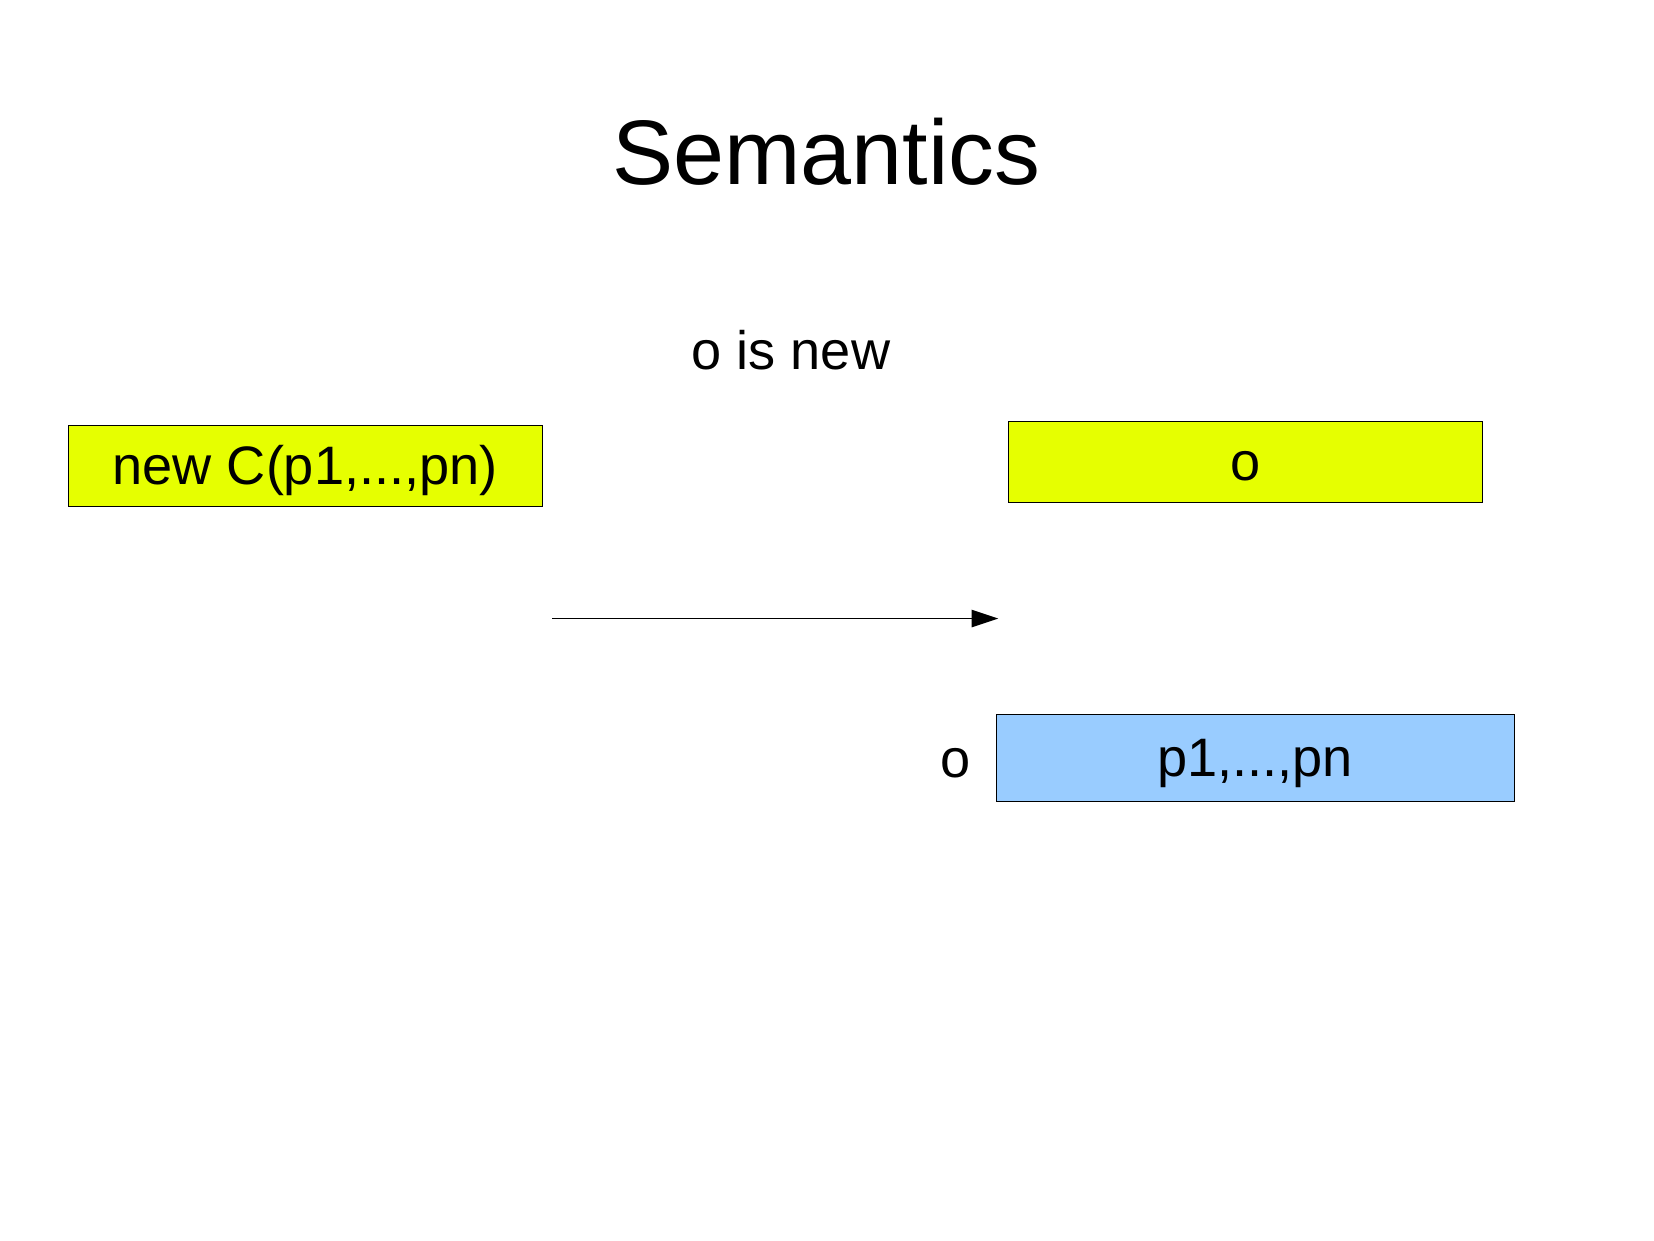

# Semantics
o is new
o
new C(p1,...,pn)
p1,...,pn
o